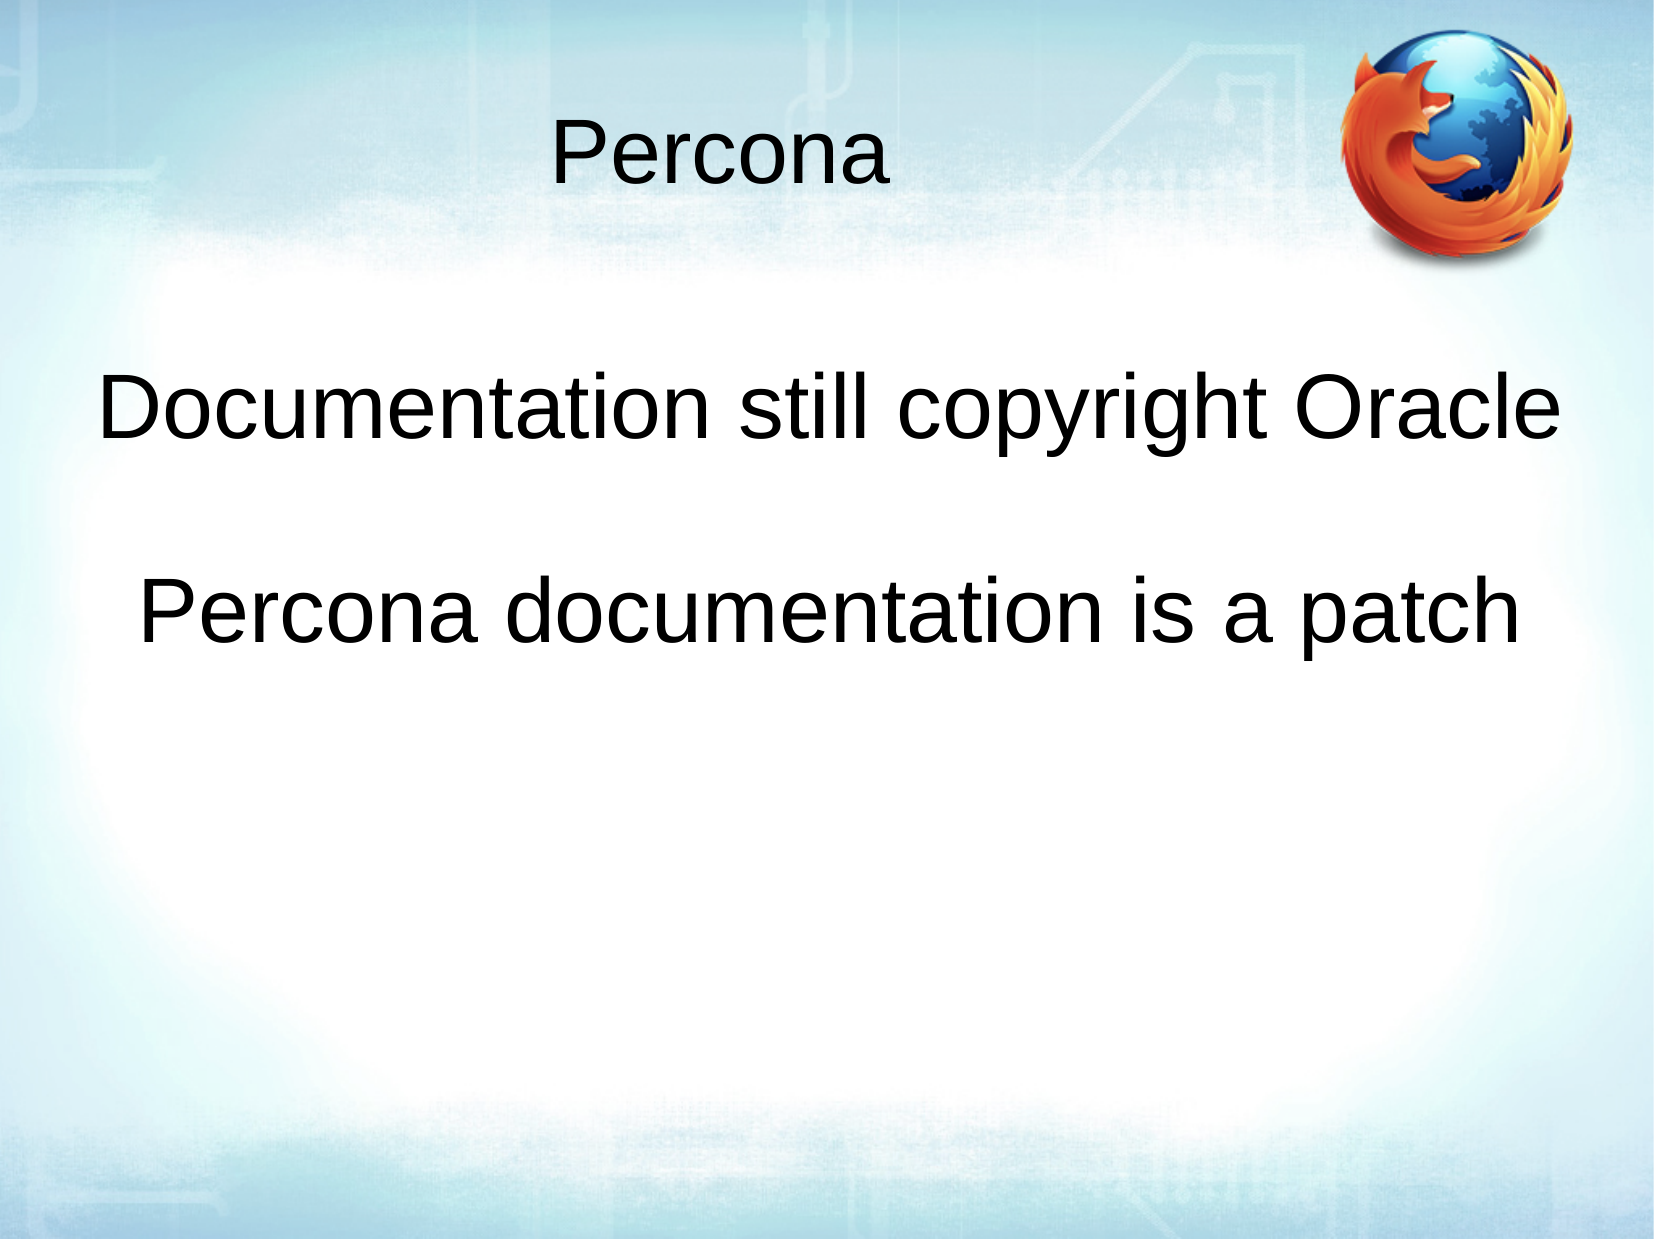

# Percona
Documentation still copyright Oracle
Percona documentation is a patch